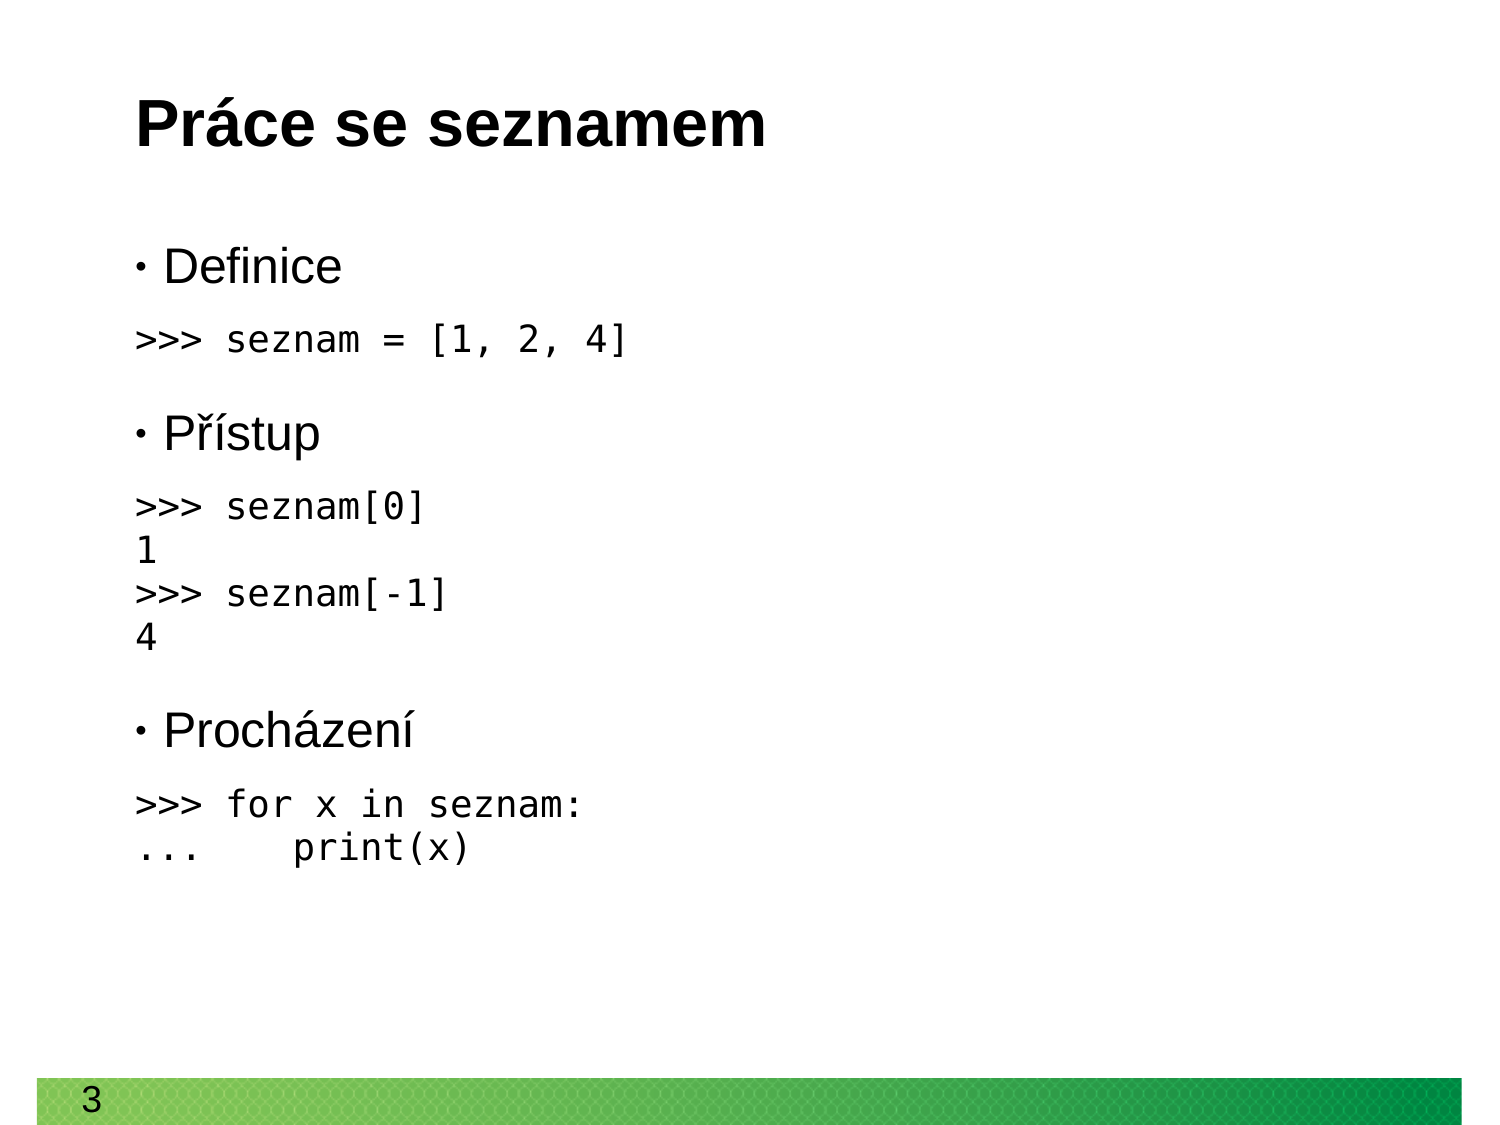

# Práce se seznamem
Definice
>>> seznam = [1, 2, 4]
Přístup
>>> seznam[0]
1
>>> seznam[-1]
4
Procházení
>>> for x in seznam:
... print(x)